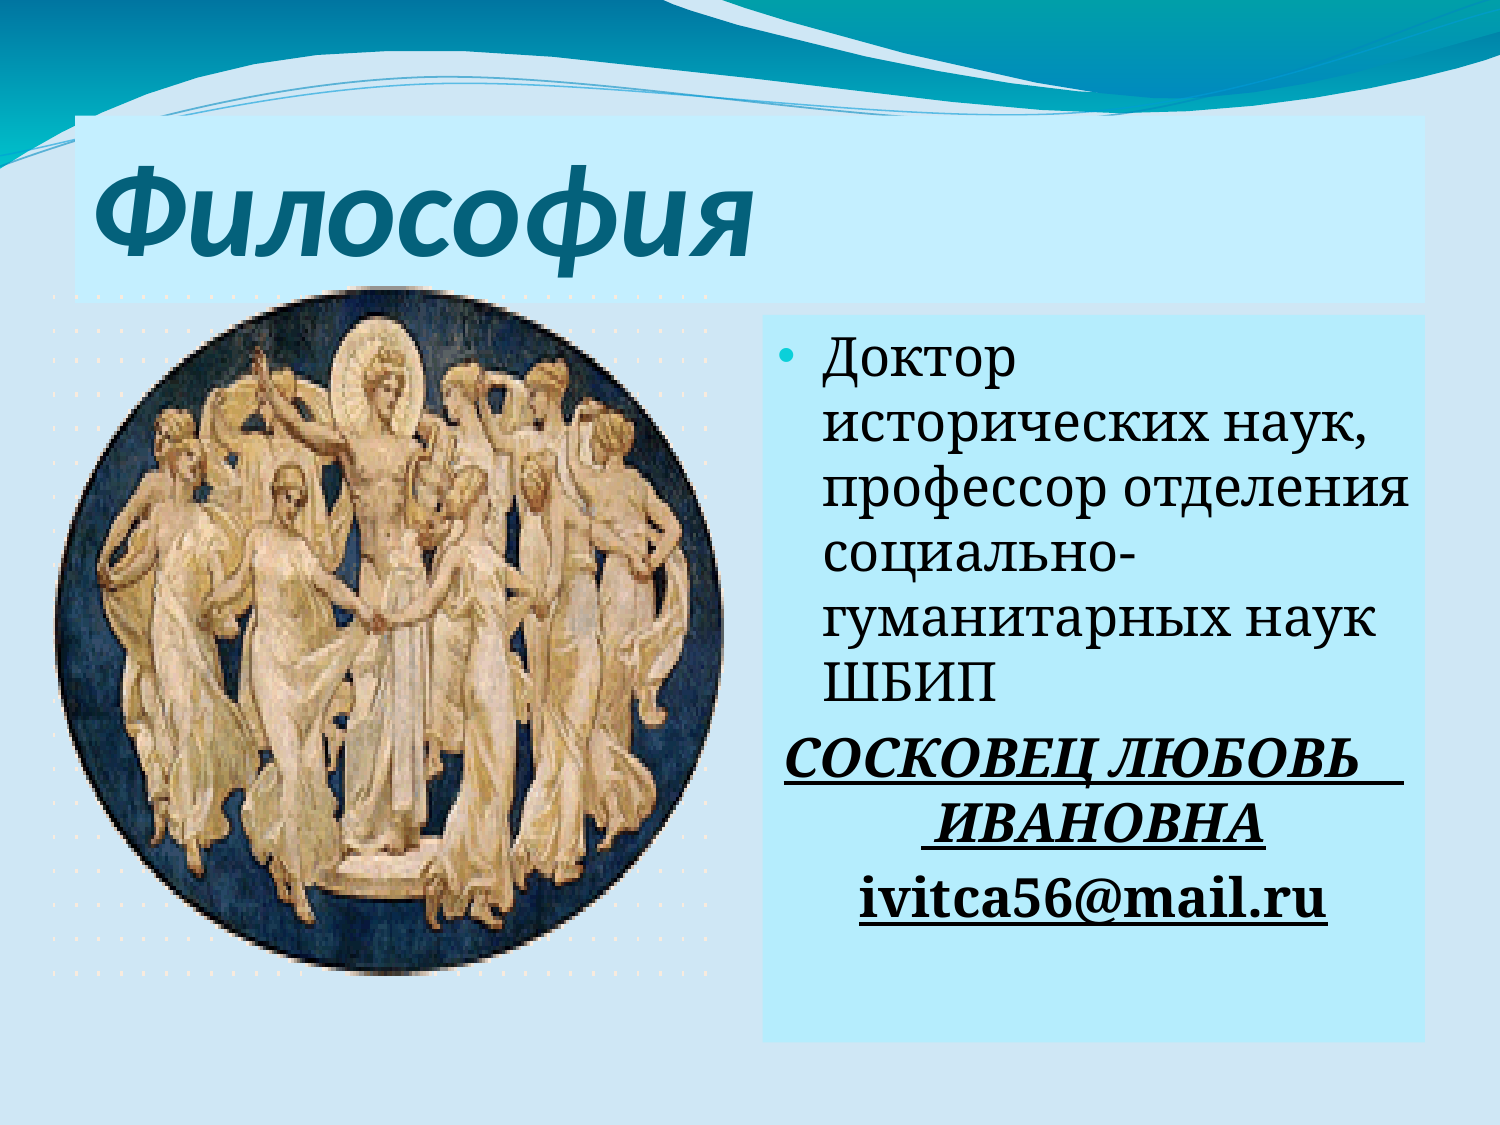

# Философия
Доктор исторических наук, профессор отделения социально-гуманитарных наук ШБИП
СОСКОВЕЦ ЛЮБОВЬ ИВАНОВНА
ivitca56@mail.ru